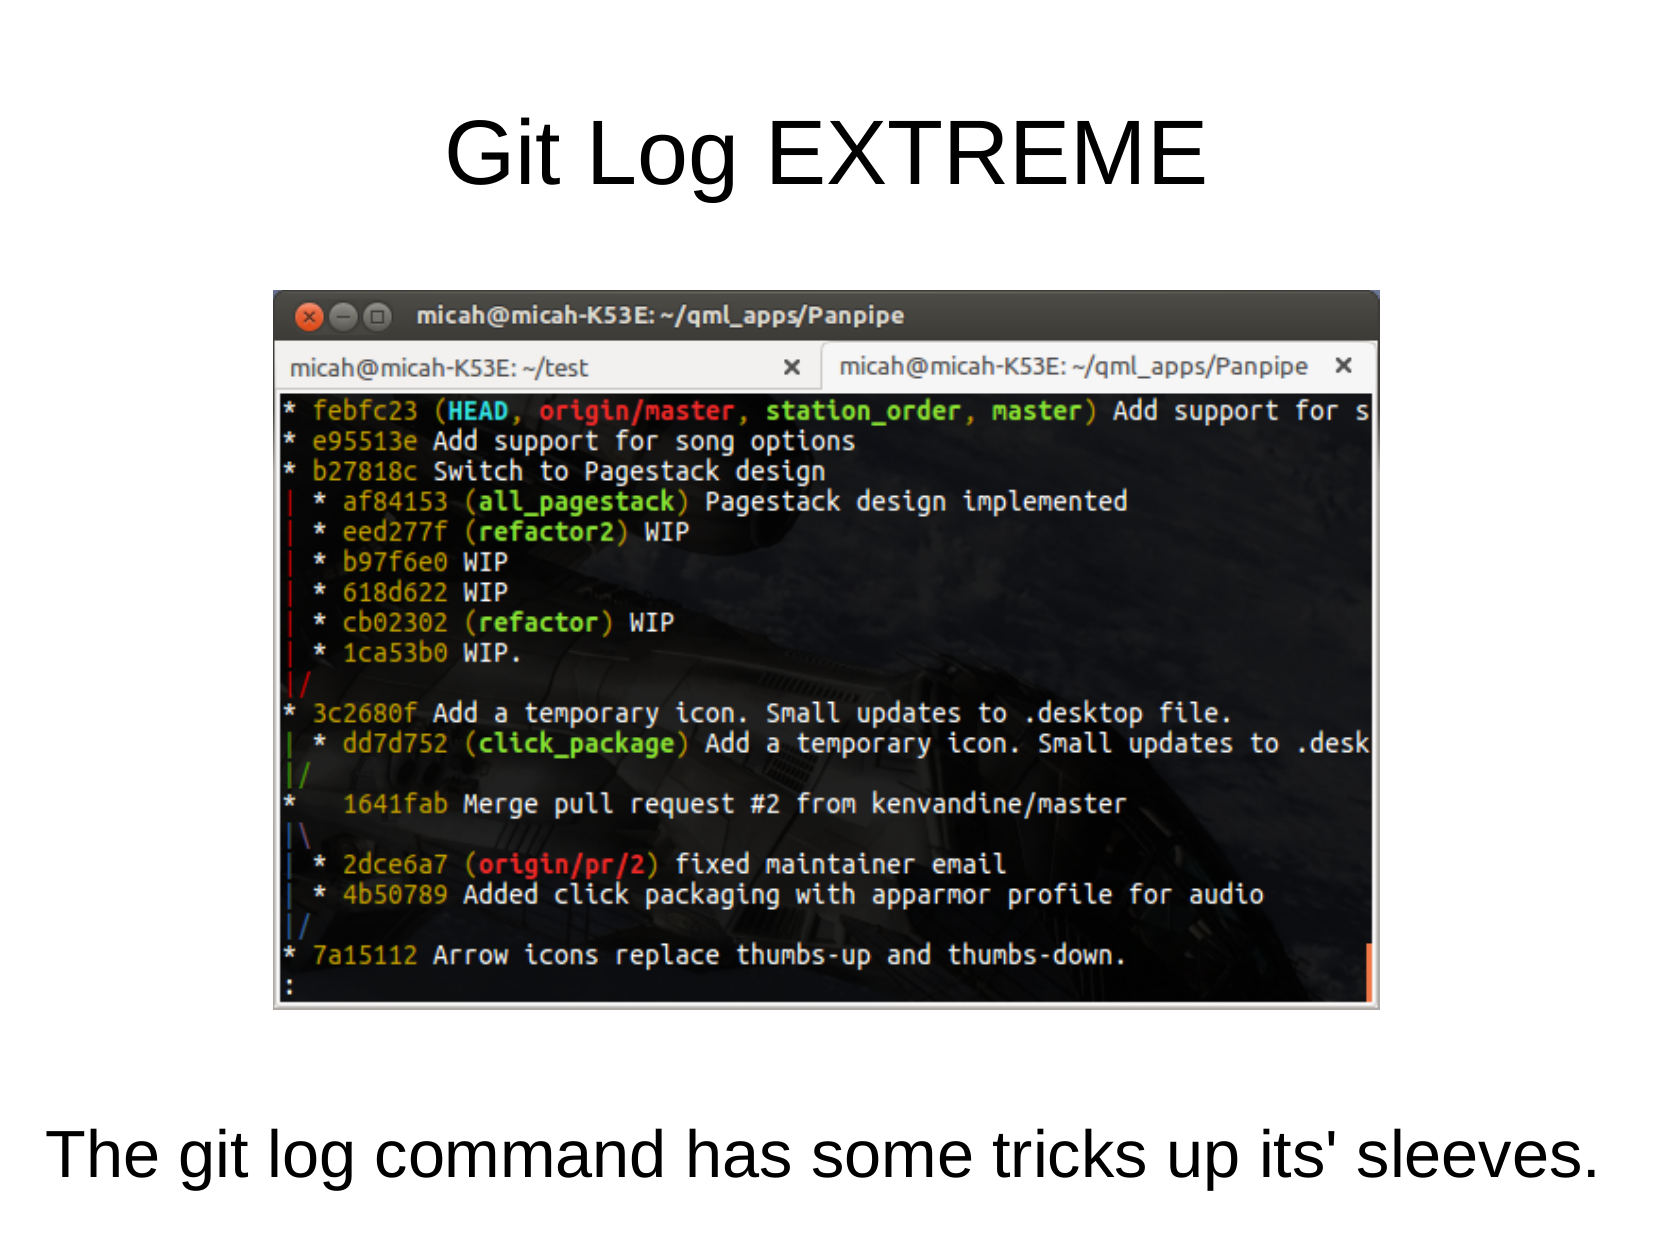

# Git Log EXTREME
The git log command has some tricks up its' sleeves.